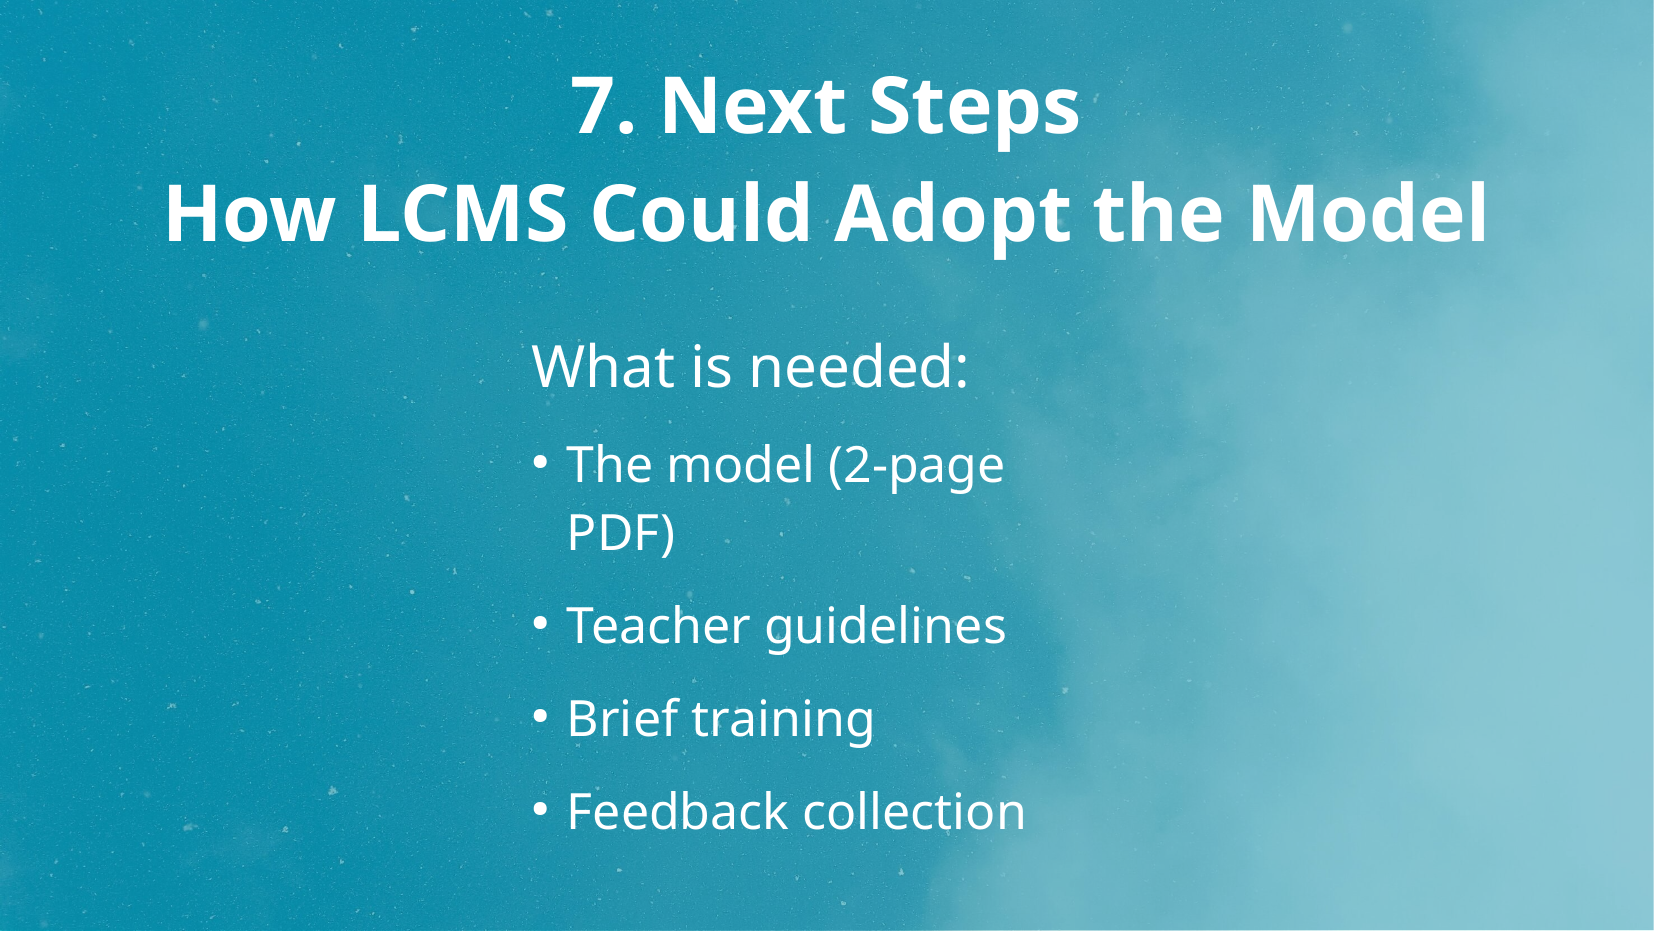

# 7. Next Steps How LCMS Could Adopt the Model
What is needed:
The model (2-page PDF)
Teacher guidelines
Brief training
Feedback collection